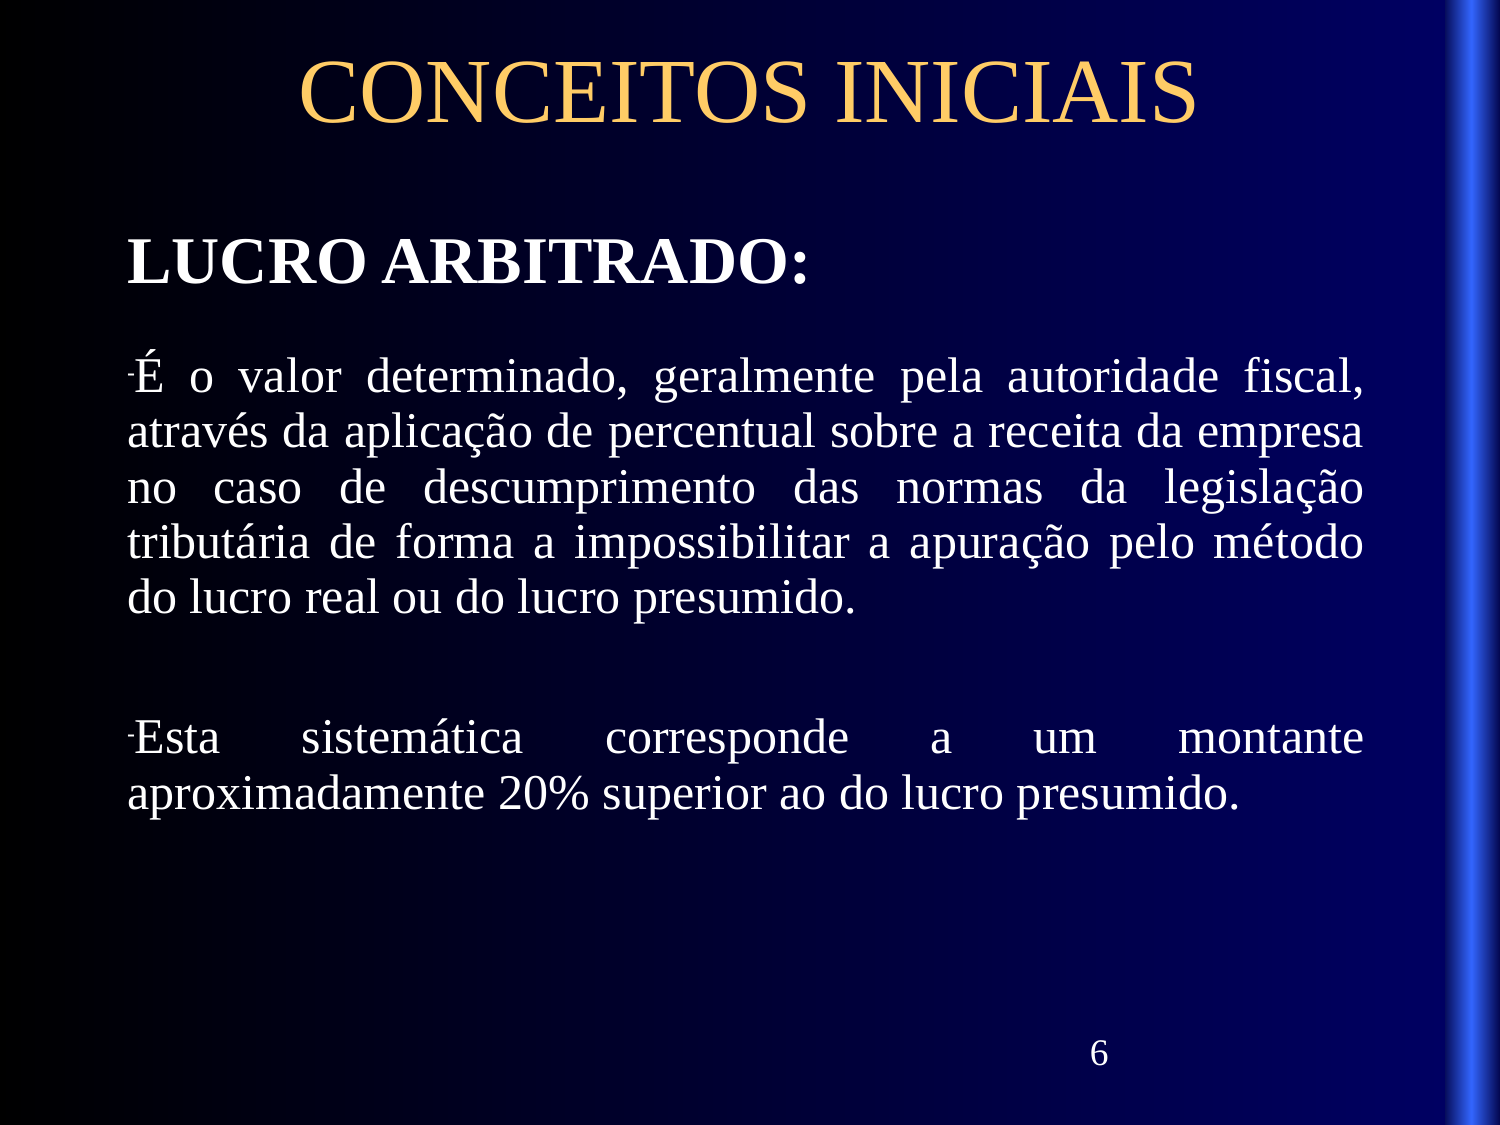

# CONCEITOS INICIAIS
LUCRO ARBITRADO:
É o valor determinado, geralmente pela autoridade fiscal, através da aplicação de percentual sobre a receita da empresa no caso de descumprimento das normas da legislação tributária de forma a impossibilitar a apuração pelo método do lucro real ou do lucro presumido.
Esta sistemática corresponde a um montante aproximadamente 20% superior ao do lucro presumido.